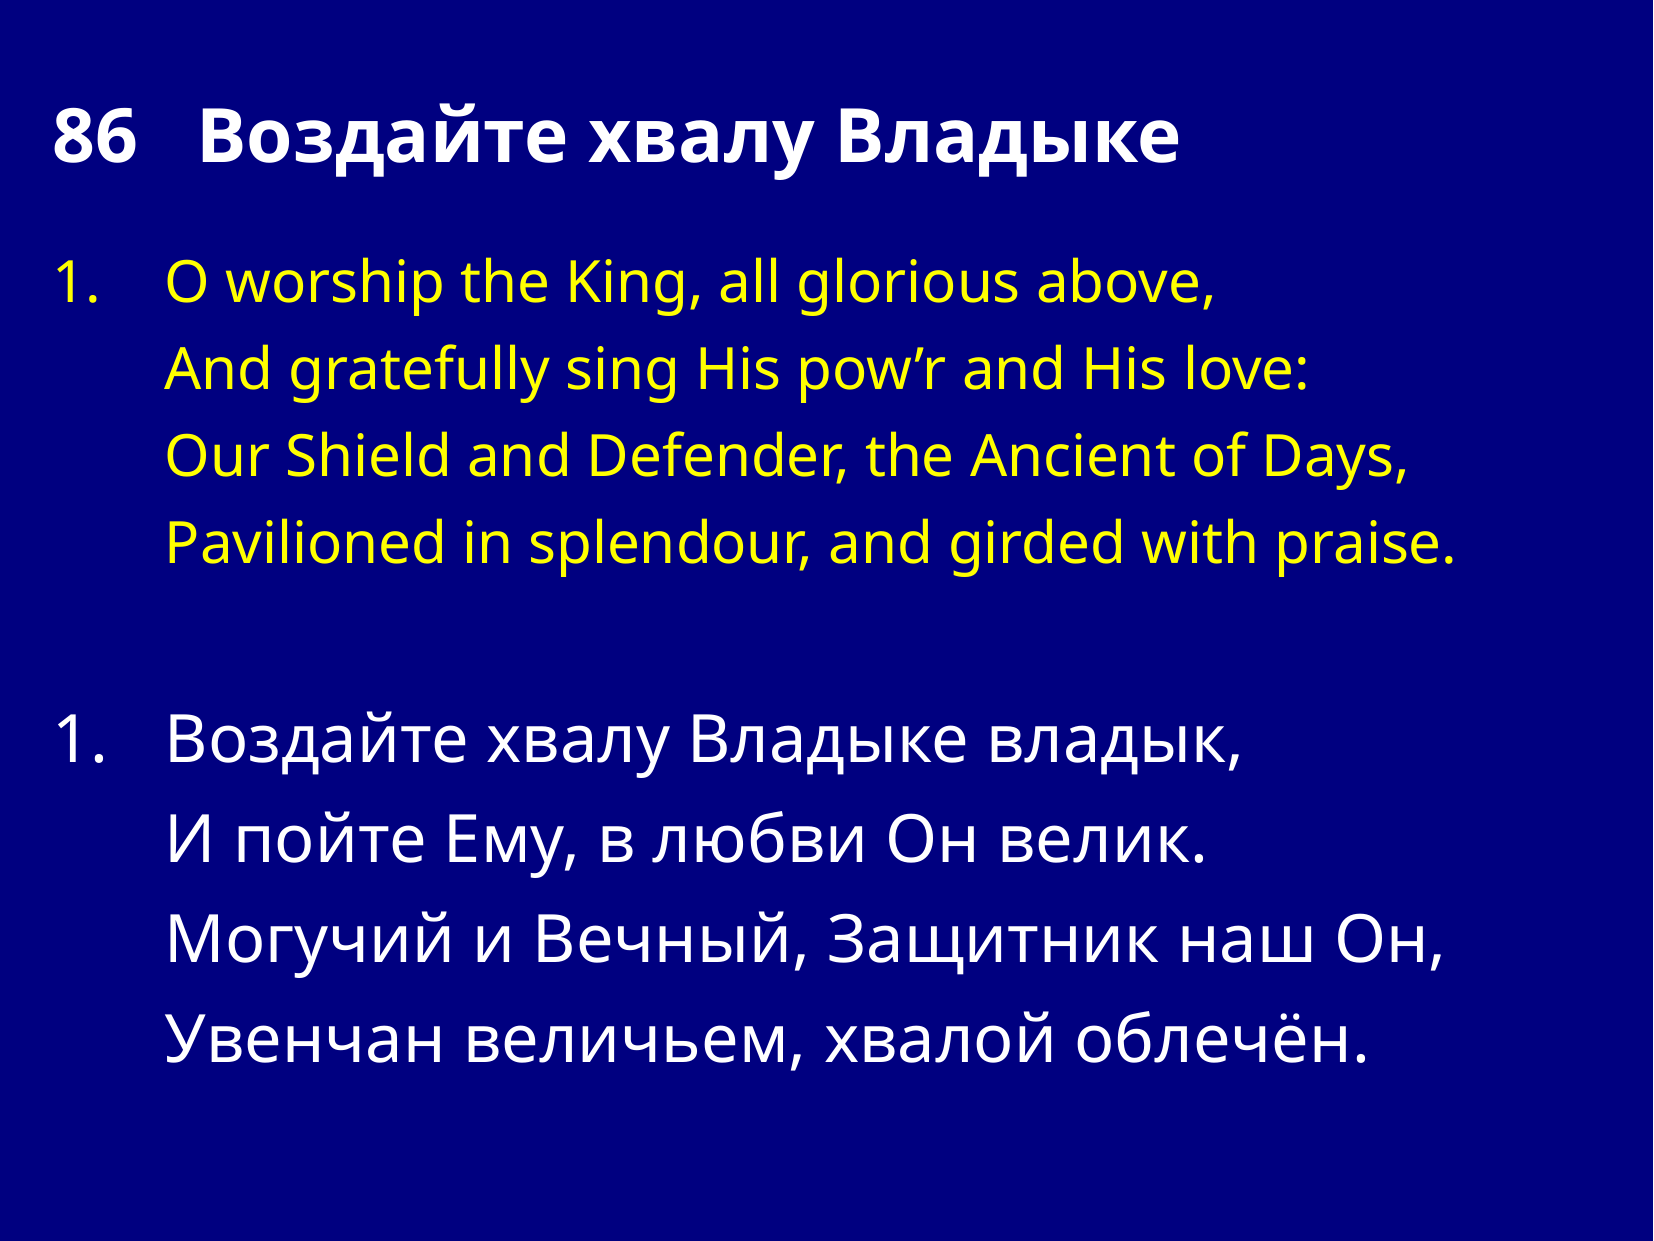

86 Воздайте хвалу Владыке
1.	O worship the King, all glorious above,
	And gratefully sing His pow’r and His love:
	Our Shield and Defender, the Ancient of Days,
	Pavilioned in splendour, and girded with praise.
1.	Воздайте хвалу Владыке владык,
	И пойте Ему, в любви Он велик.
	Могучий и Вечный, Защитник наш Он,
	Увенчан величьем, хвалой облечён.